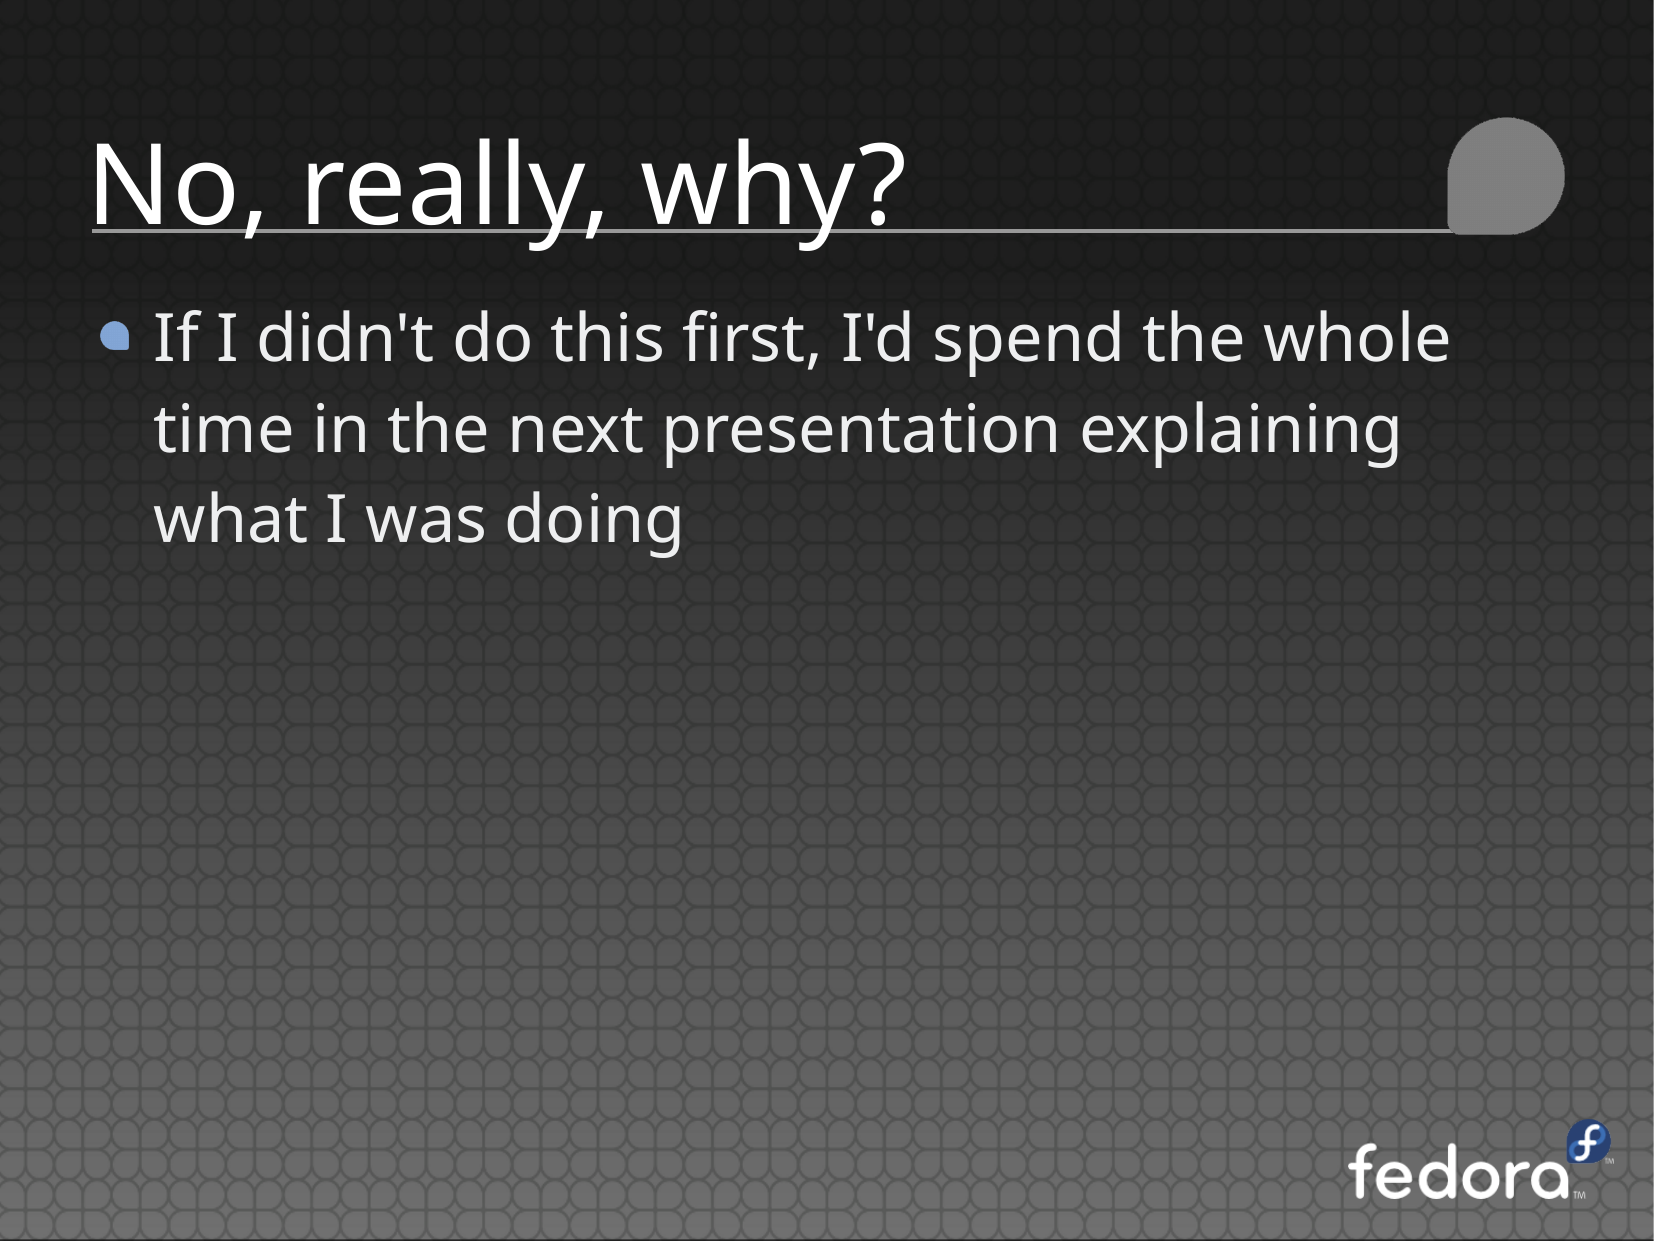

# No, really, why?
If I didn't do this first, I'd spend the whole time in the next presentation explaining what I was doing